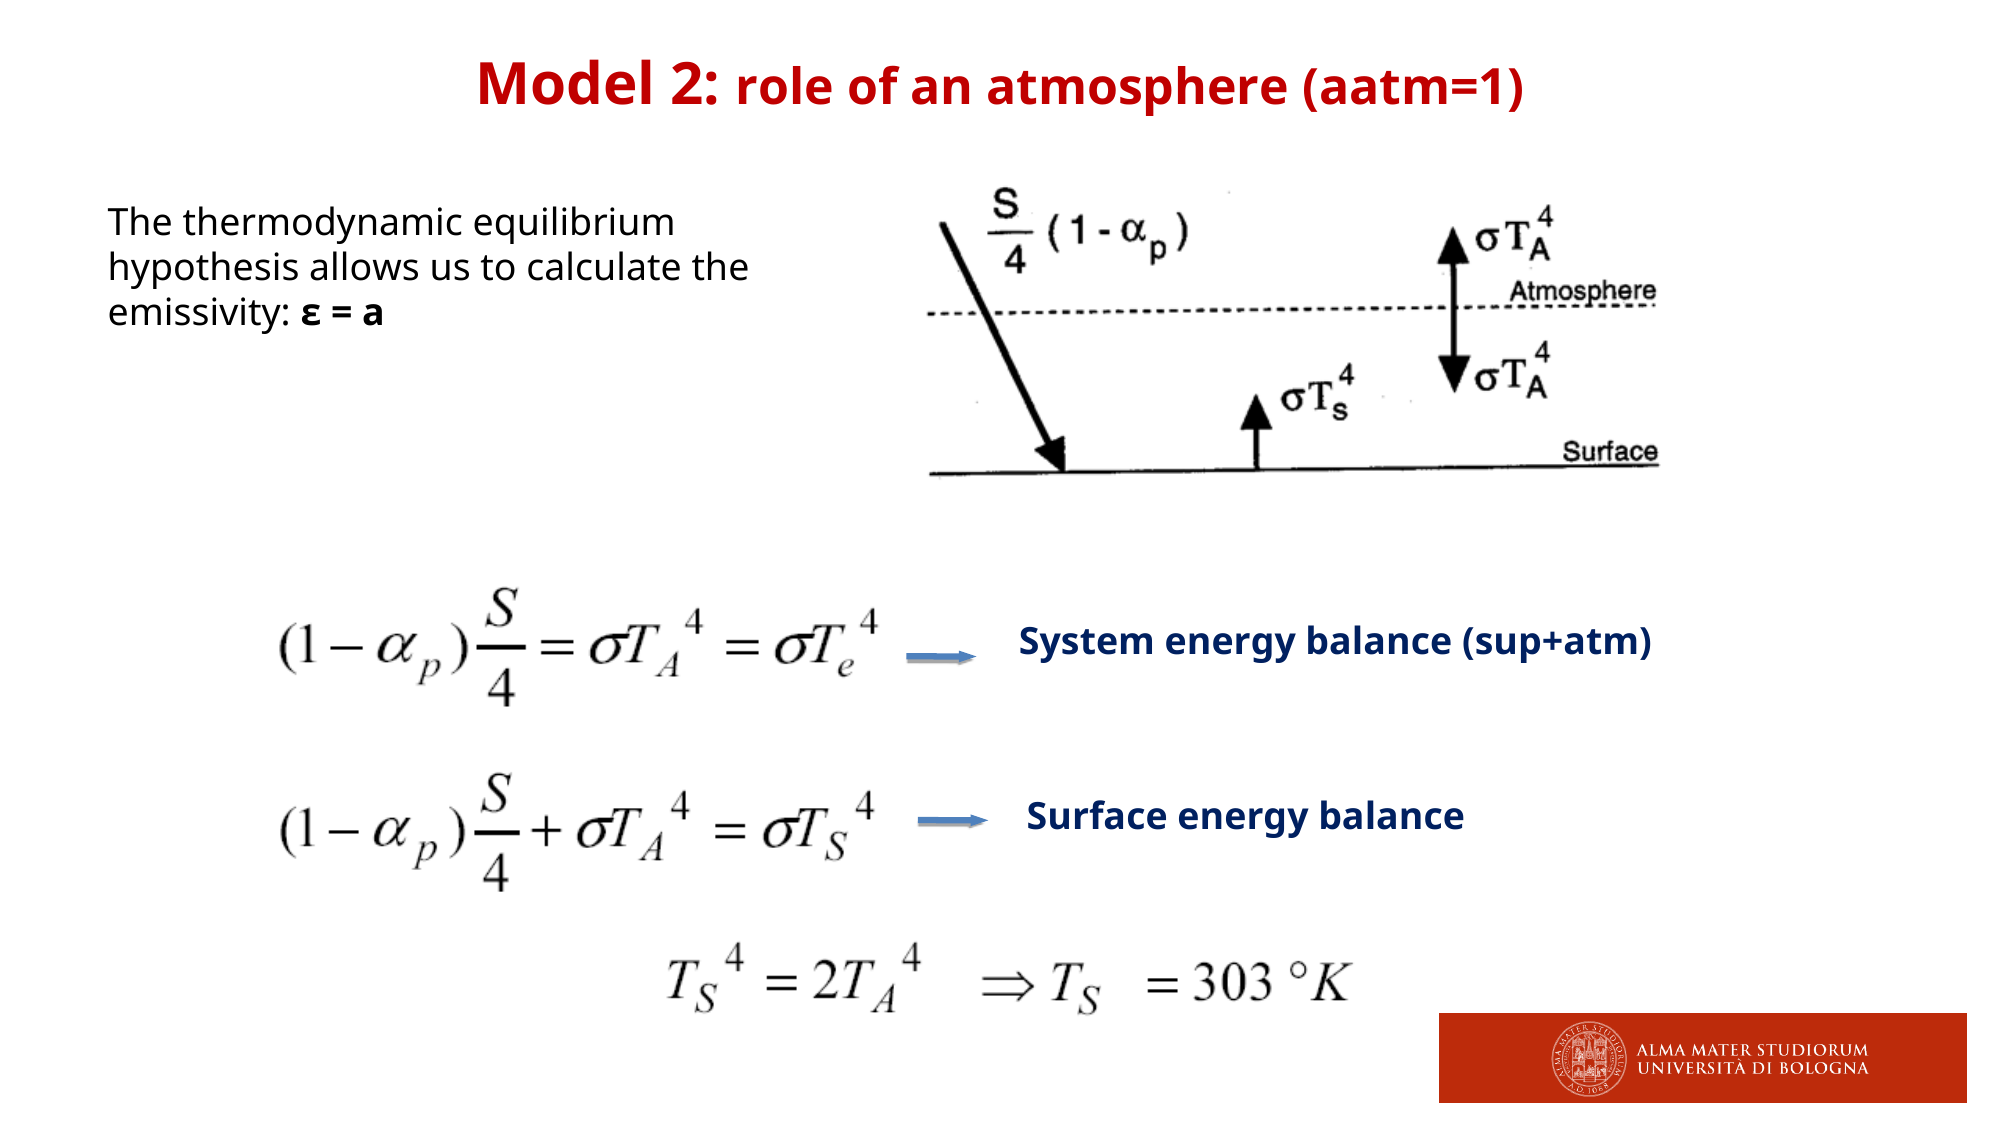

Model 2: role of an atmosphere (aatm=1)
The thermodynamic equilibrium hypothesis allows us to calculate the emissivity: ε = a
System energy balance (sup+atm)
Surface energy balance